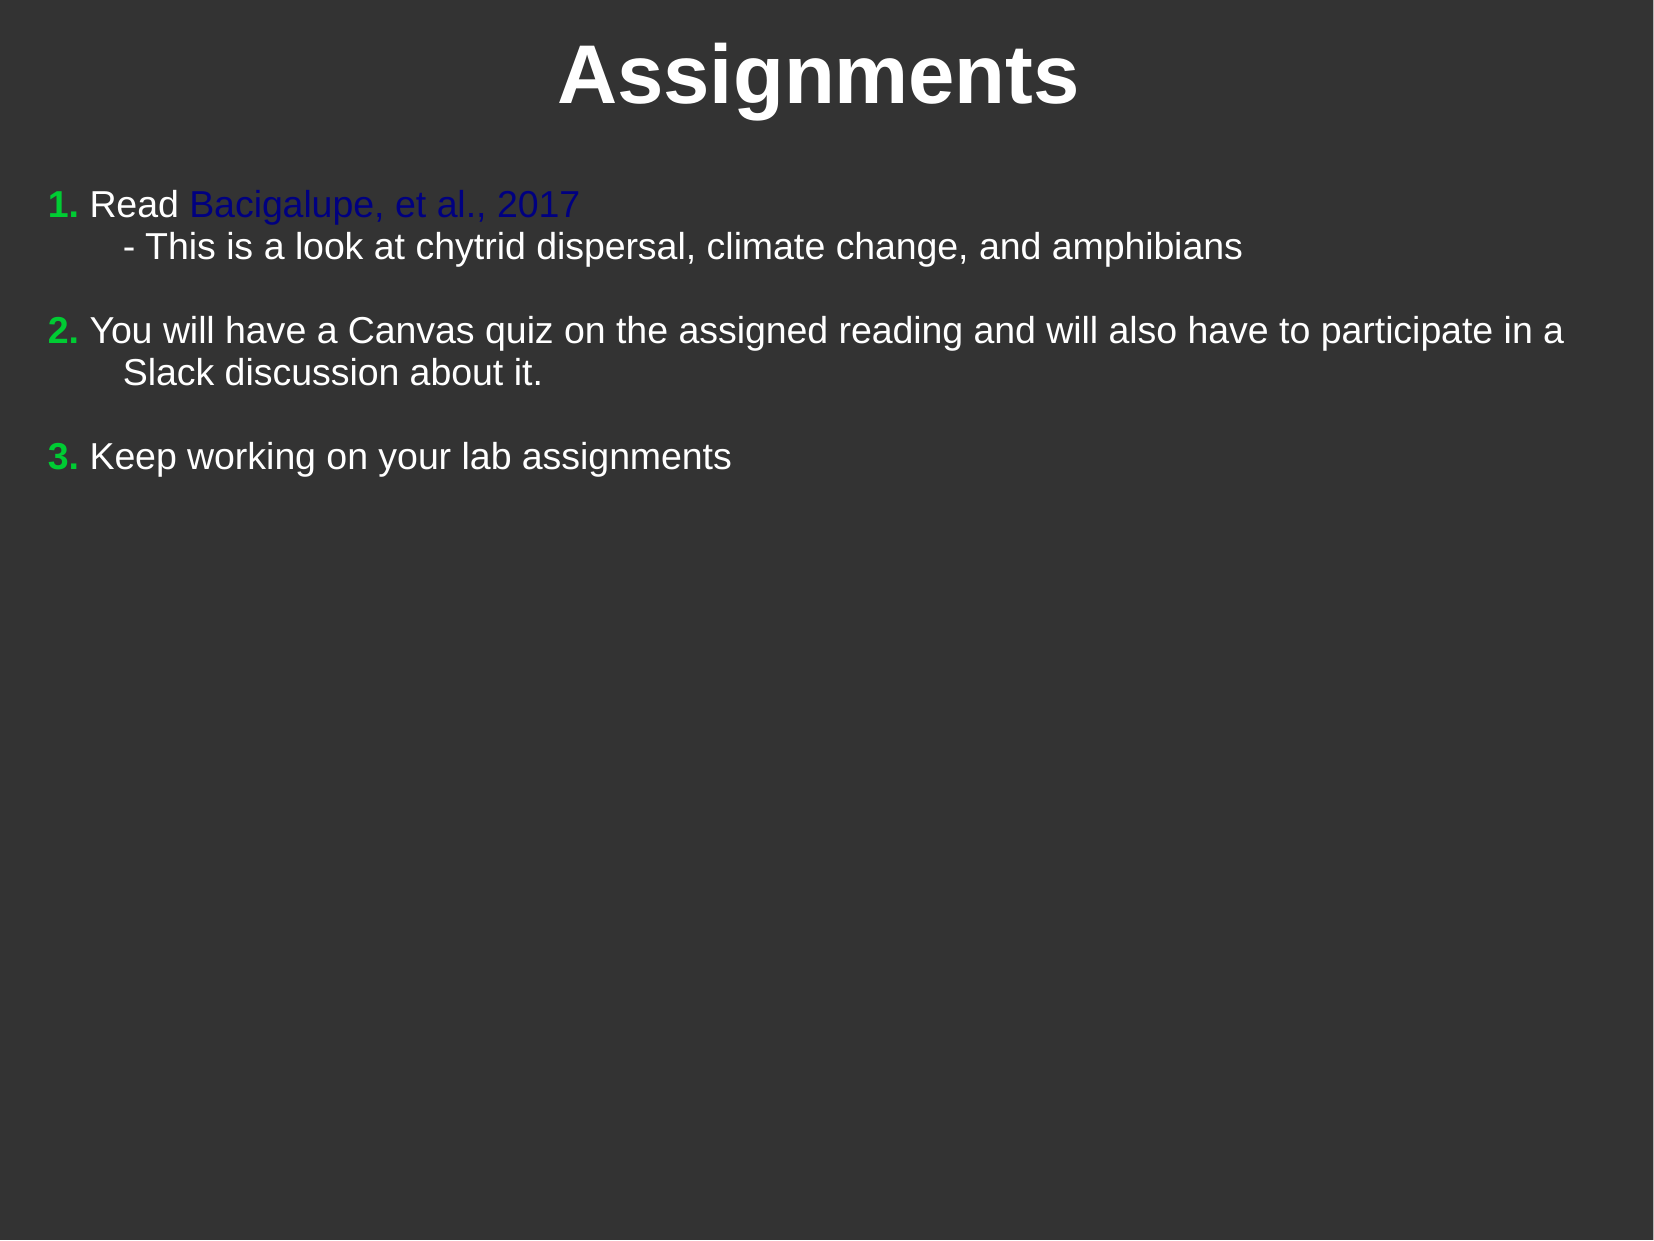

Assignments
1. Read Bacigalupe, et al., 2017
	- This is a look at chytrid dispersal, climate change, and amphibians
2. You will have a Canvas quiz on the assigned reading and will also have to participate in a 	Slack discussion about it.
3. Keep working on your lab assignments